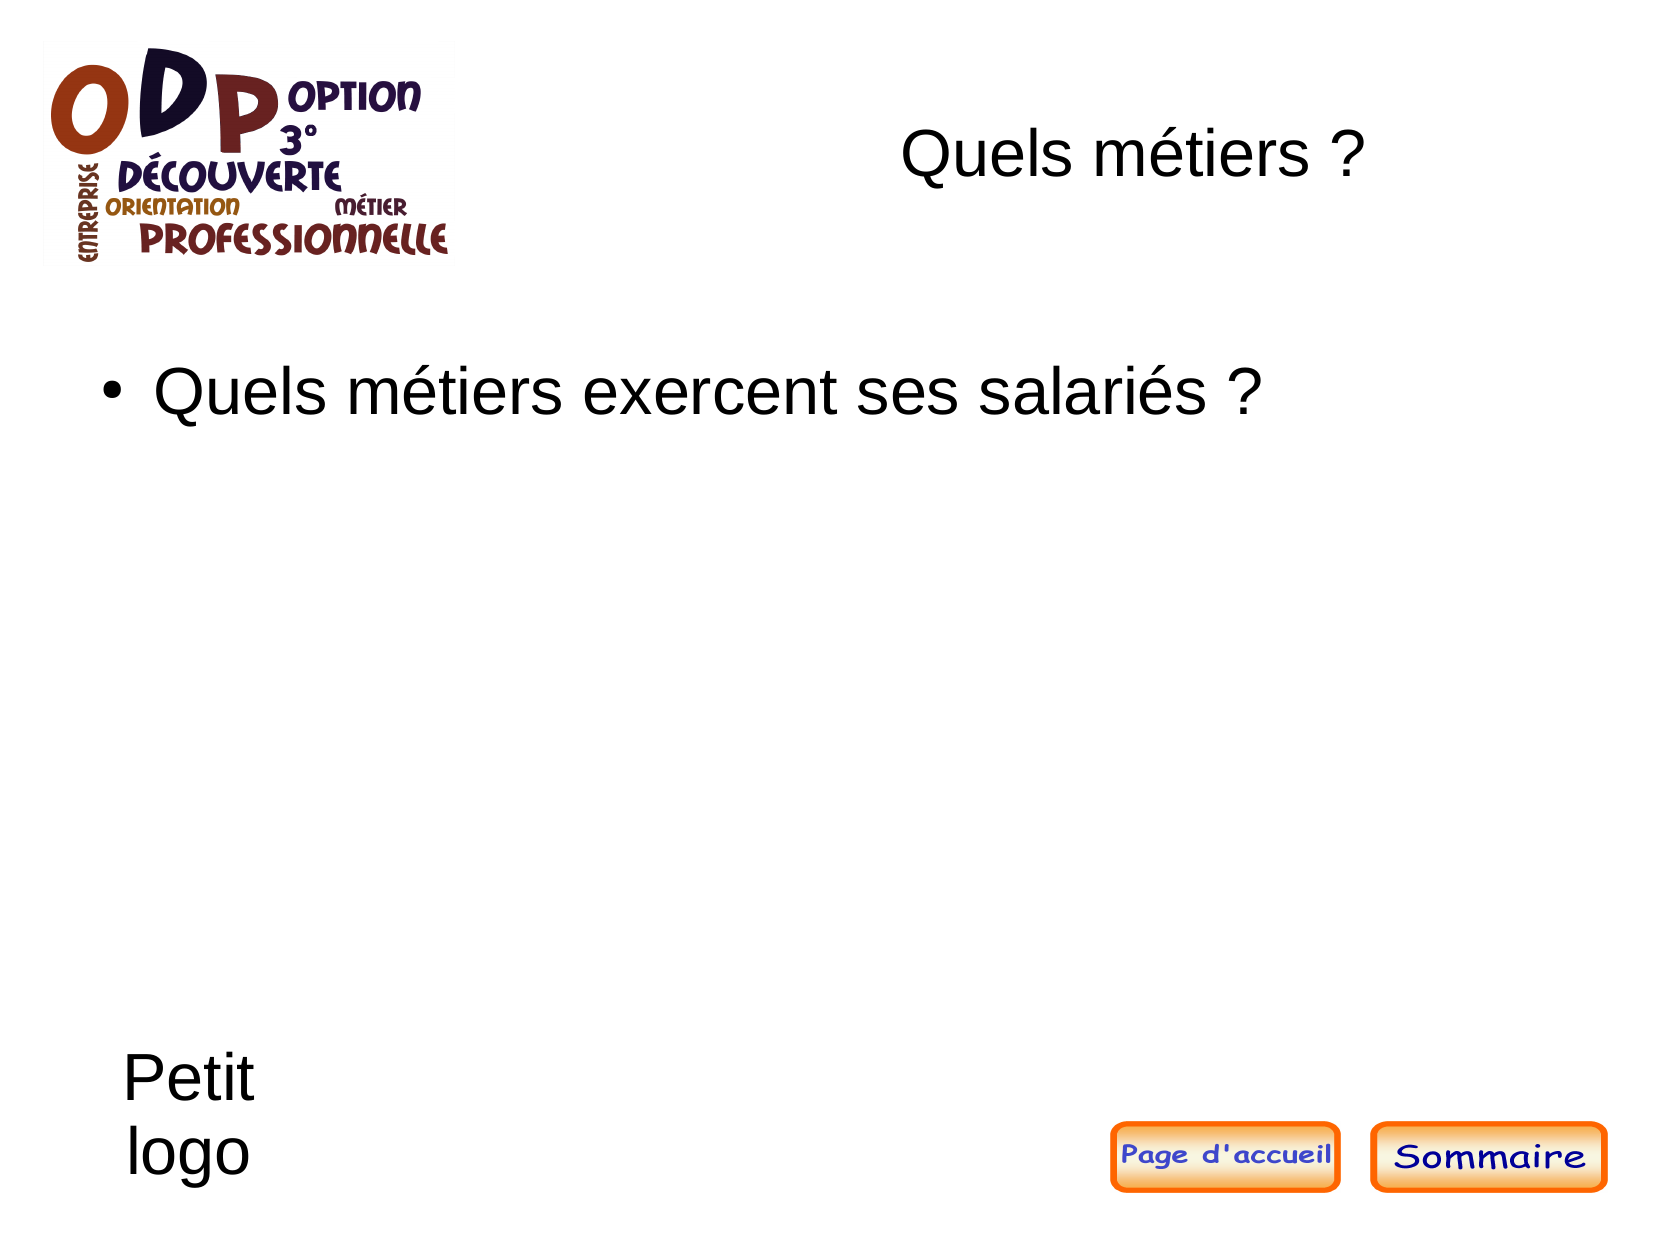

# Quels métiers ?
Quels métiers exercent ses salariés ?
Petit logo